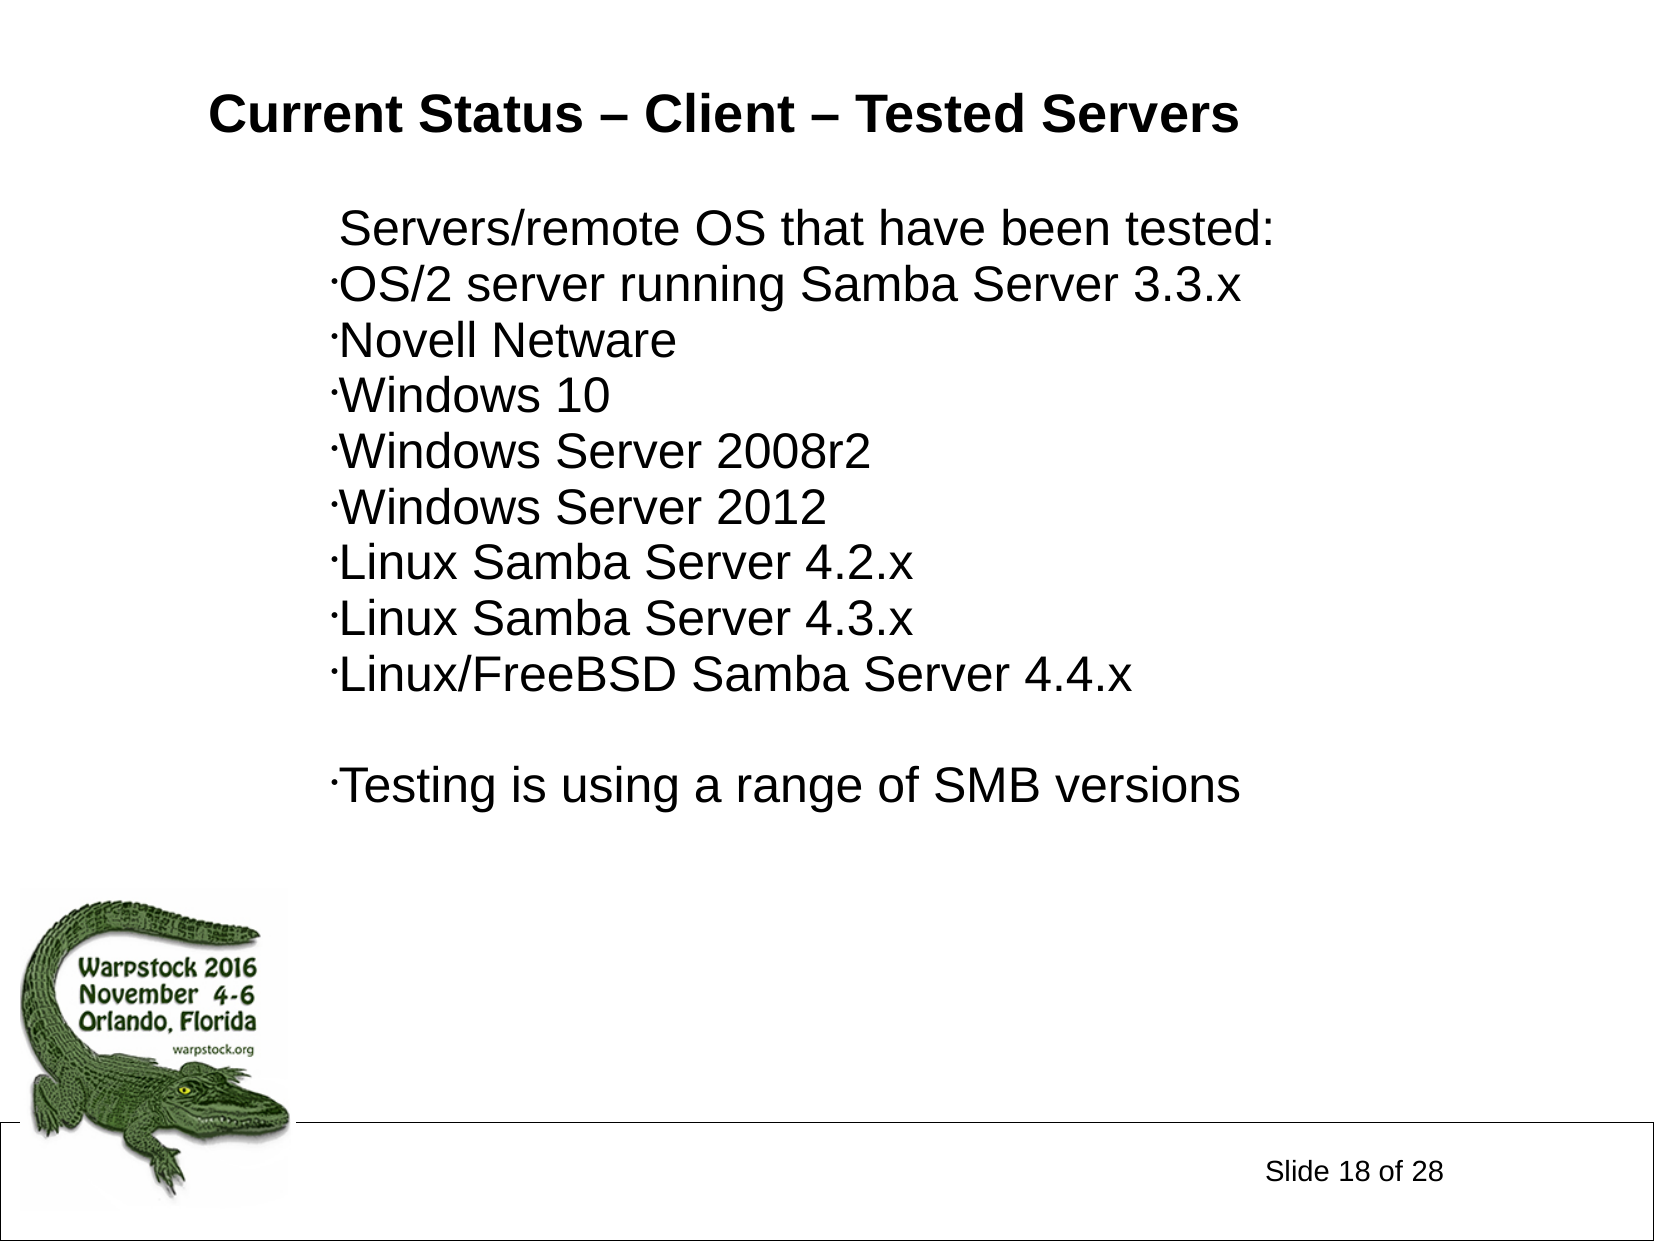

# Current Status – Client – Tested Servers
Servers/remote OS that have been tested:
OS/2 server running Samba Server 3.3.x
Novell Netware
Windows 10
Windows Server 2008r2
Windows Server 2012
Linux Samba Server 4.2.x
Linux Samba Server 4.3.x
Linux/FreeBSD Samba Server 4.4.x
Testing is using a range of SMB versions